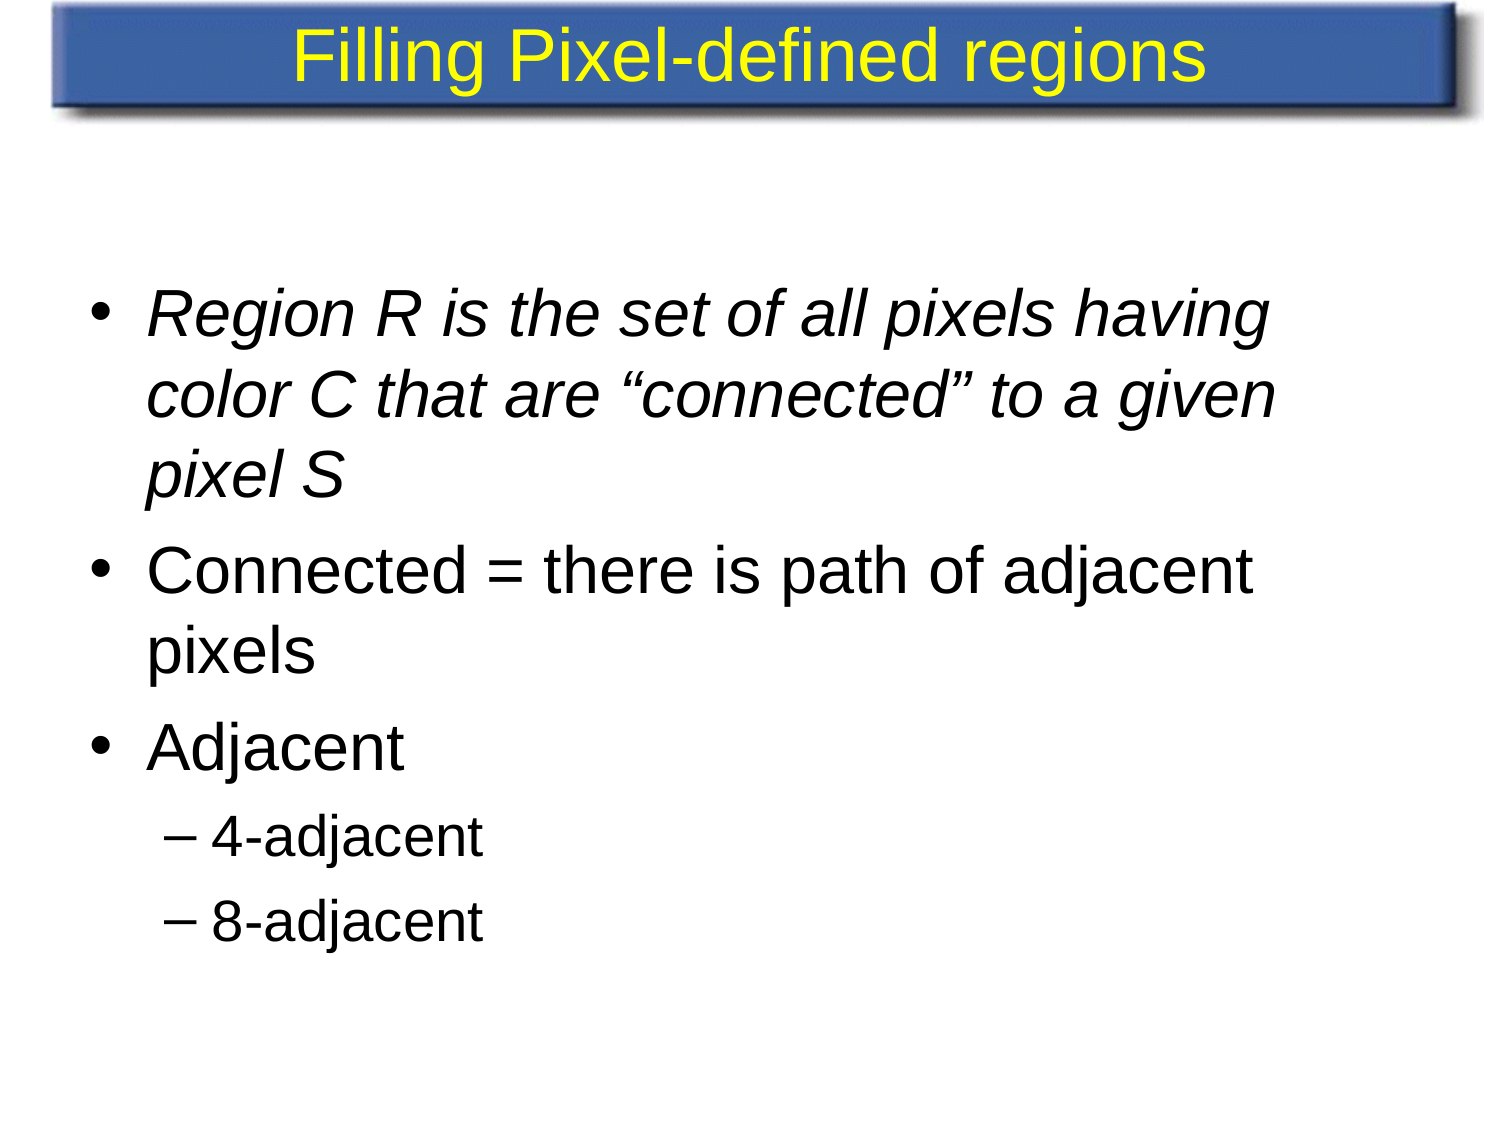

# Filling Pixel-defined regions
Region R is the set of all pixels having color C that are “connected” to a given pixel S
Connected = there is path of adjacent pixels
Adjacent
4-adjacent
8-adjacent